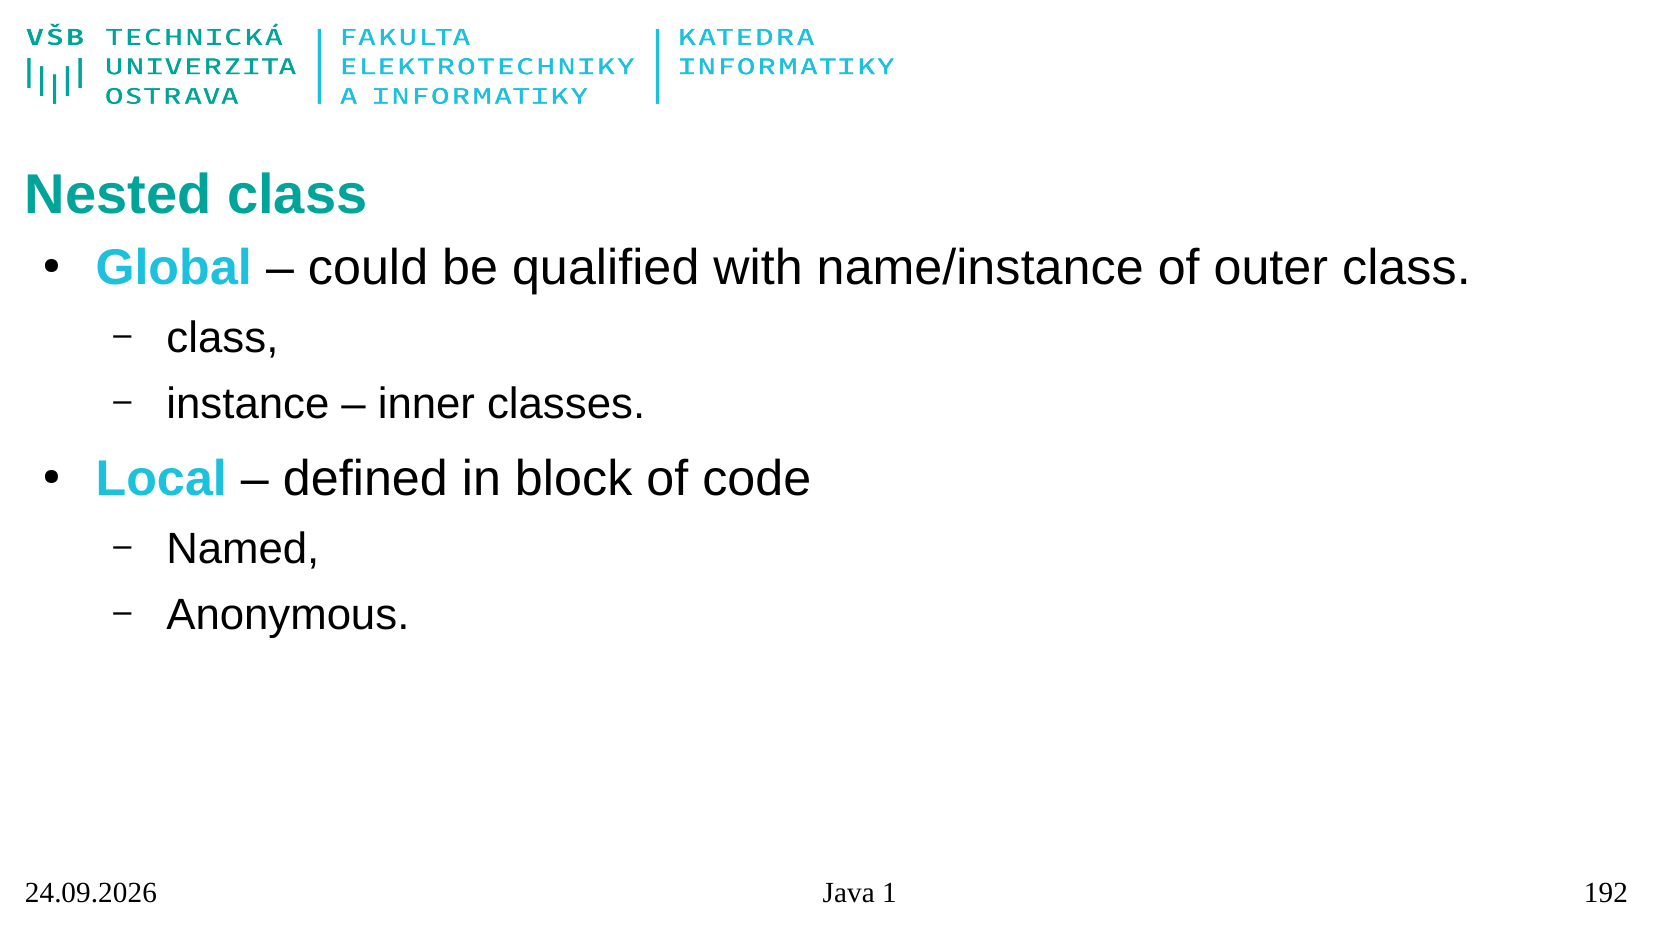

# Nested class
Global – could be qualified with name/instance of outer class.
class,
instance – inner classes.
Local – defined in block of code
Named,
Anonymous.
Java 1
192